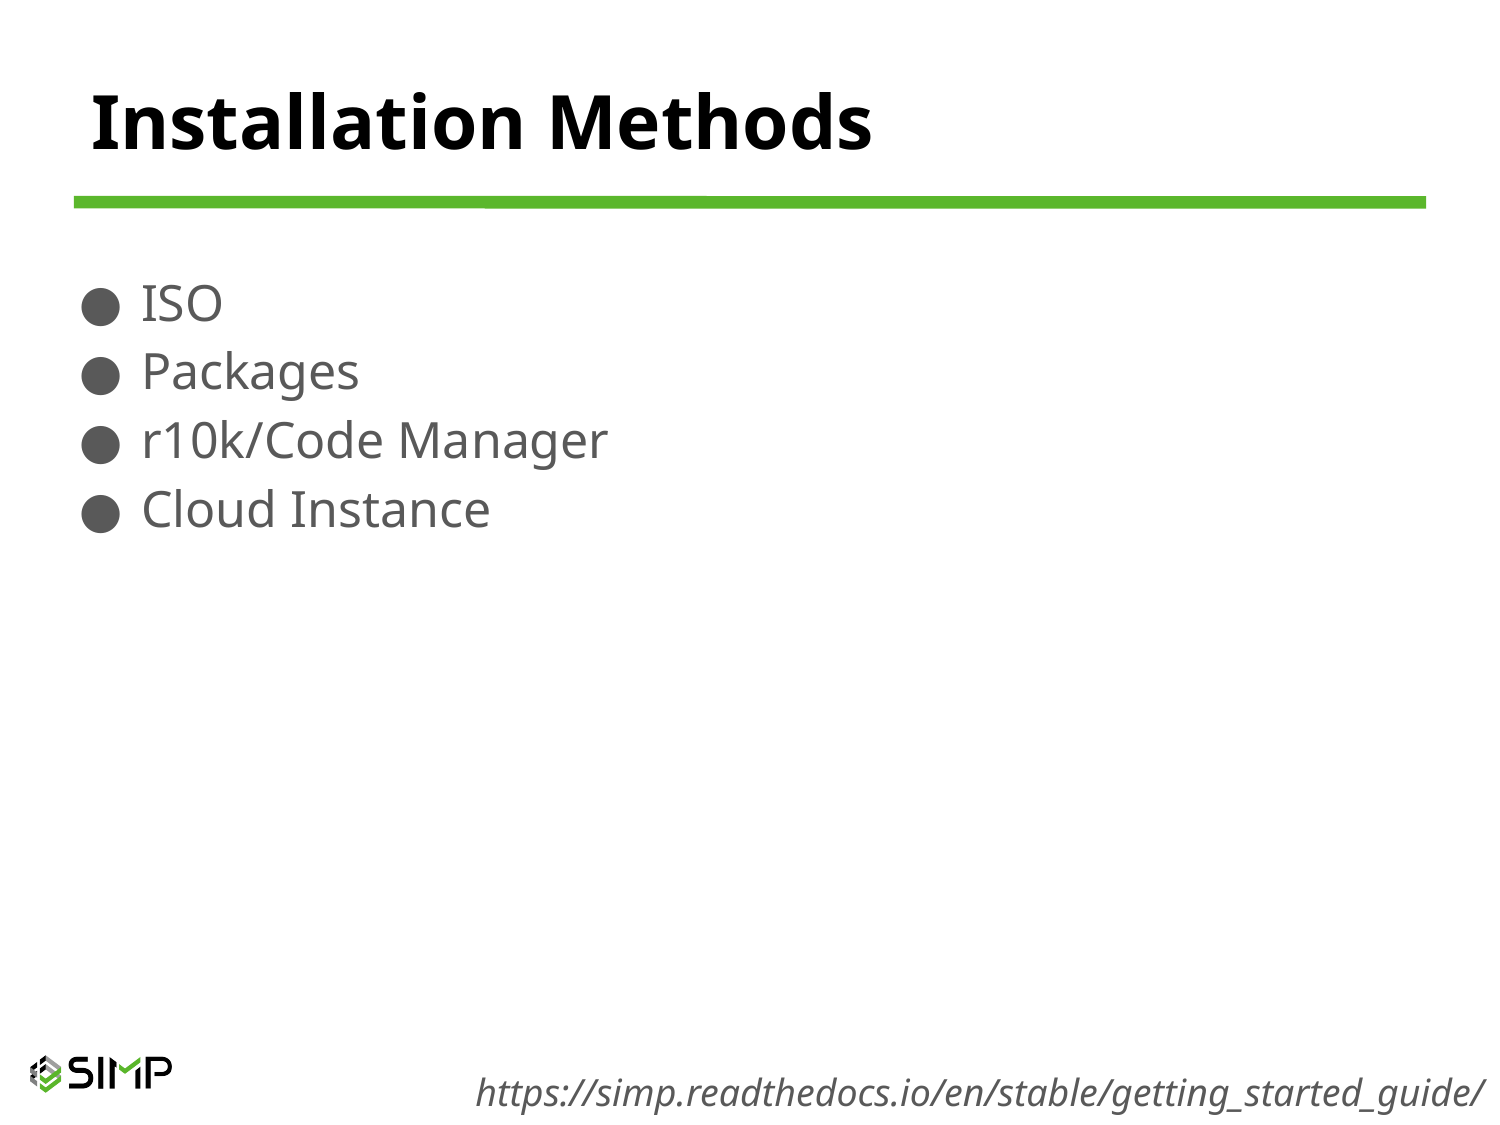

# Installation Methods
ISO
Packages
r10k/Code Manager
Cloud Instance
https://simp.readthedocs.io/en/stable/getting_started_guide/Installation_Options/